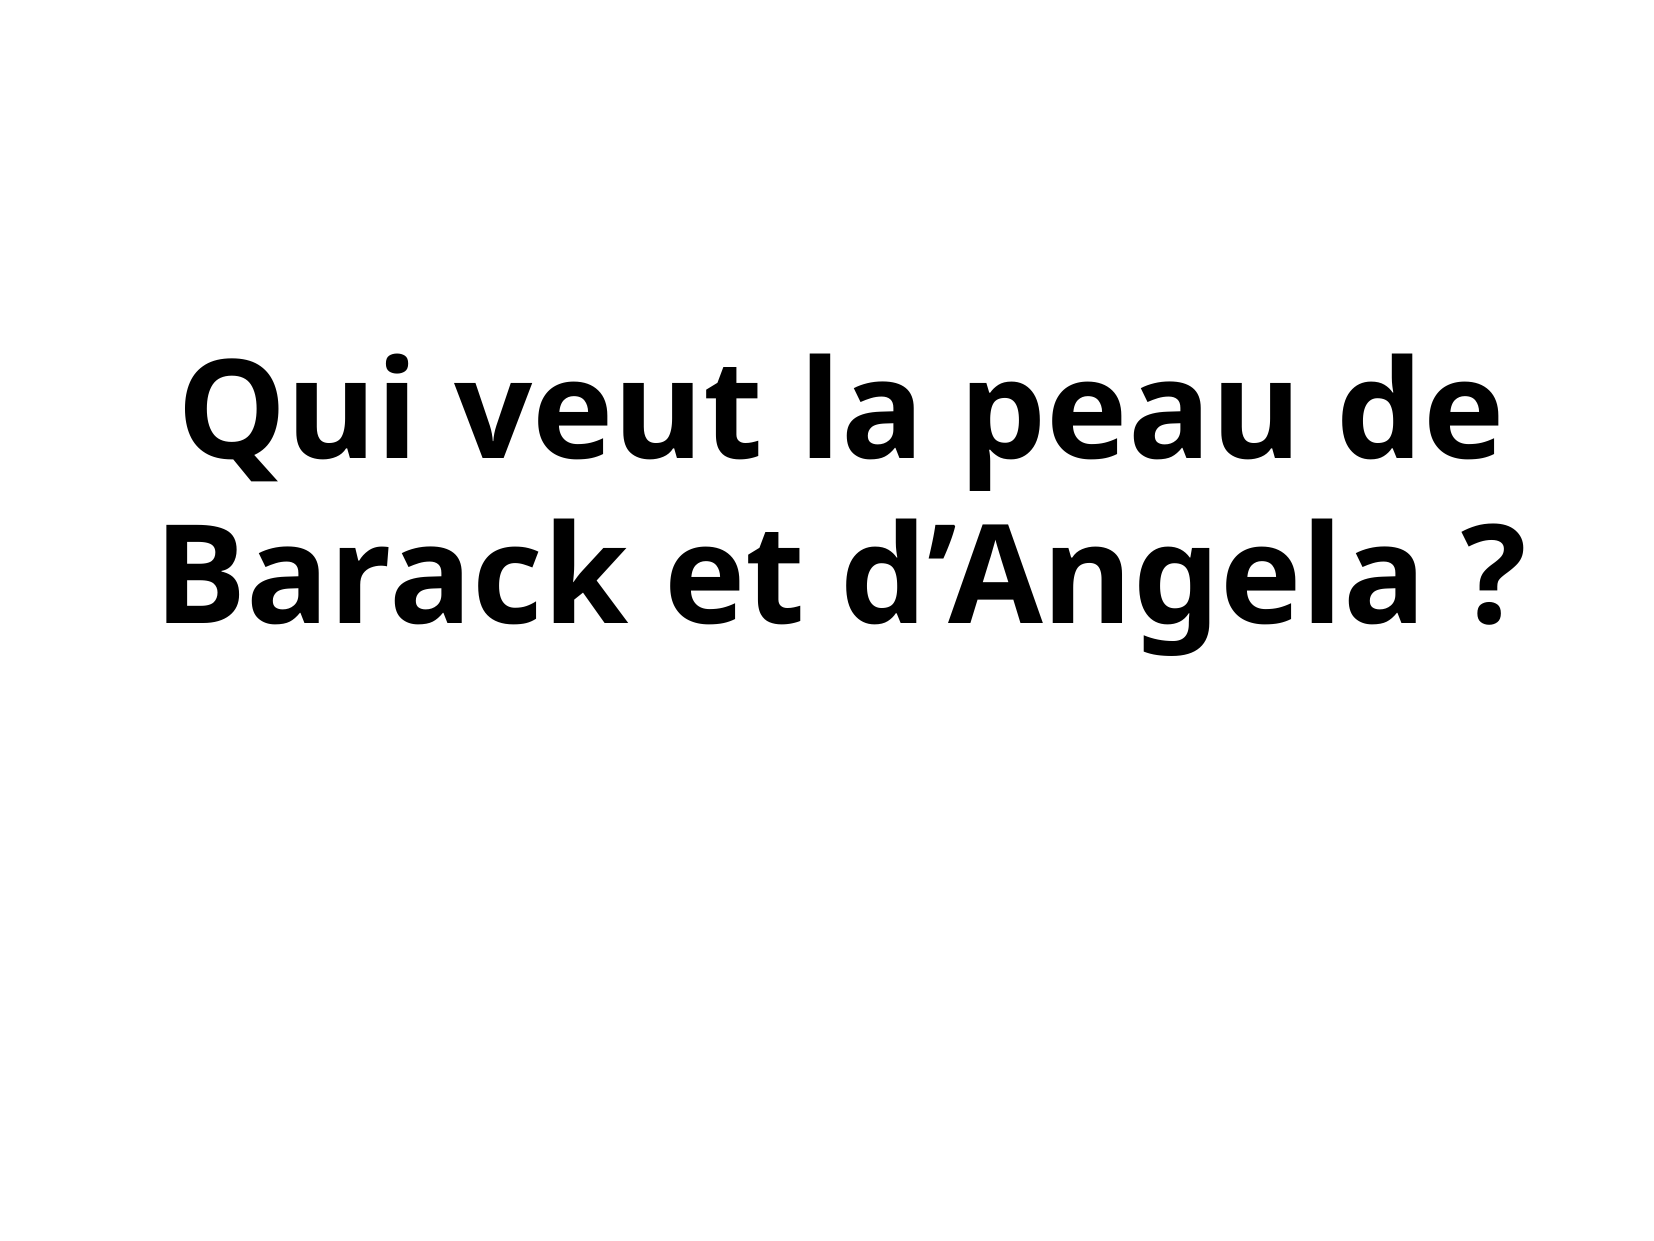

# Qui veut la peau de Barack et d’Angela ?